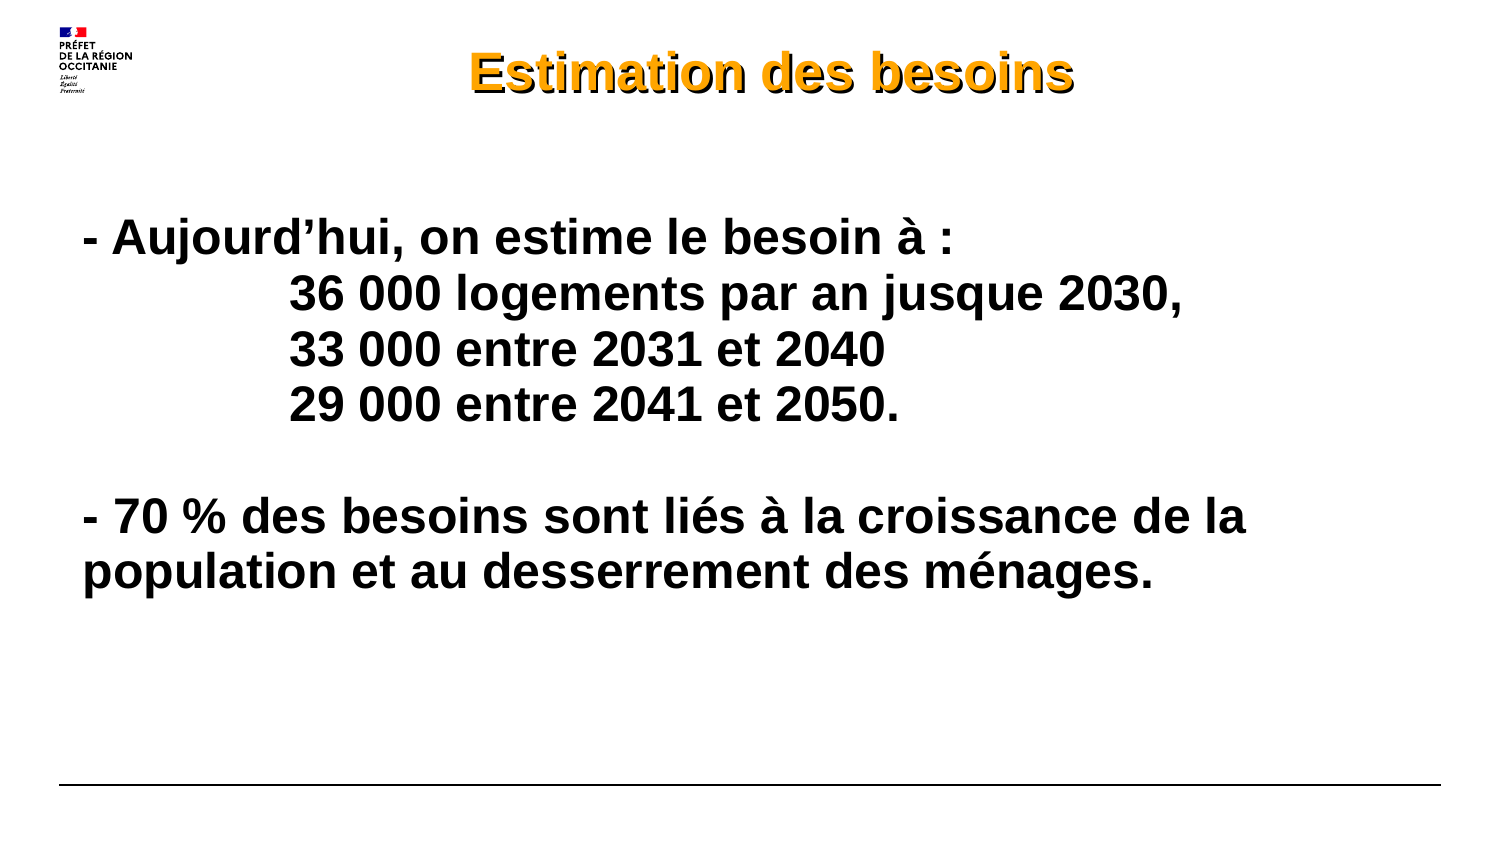

# Estimation des besoins
- Aujourd’hui, on estime le besoin à :
		36 000 logements par an jusque 2030,
		33 000 entre 2031 et 2040
		29 000 entre 2041 et 2050.
- 70 % des besoins sont liés à la croissance de la population et au desserrement des ménages.